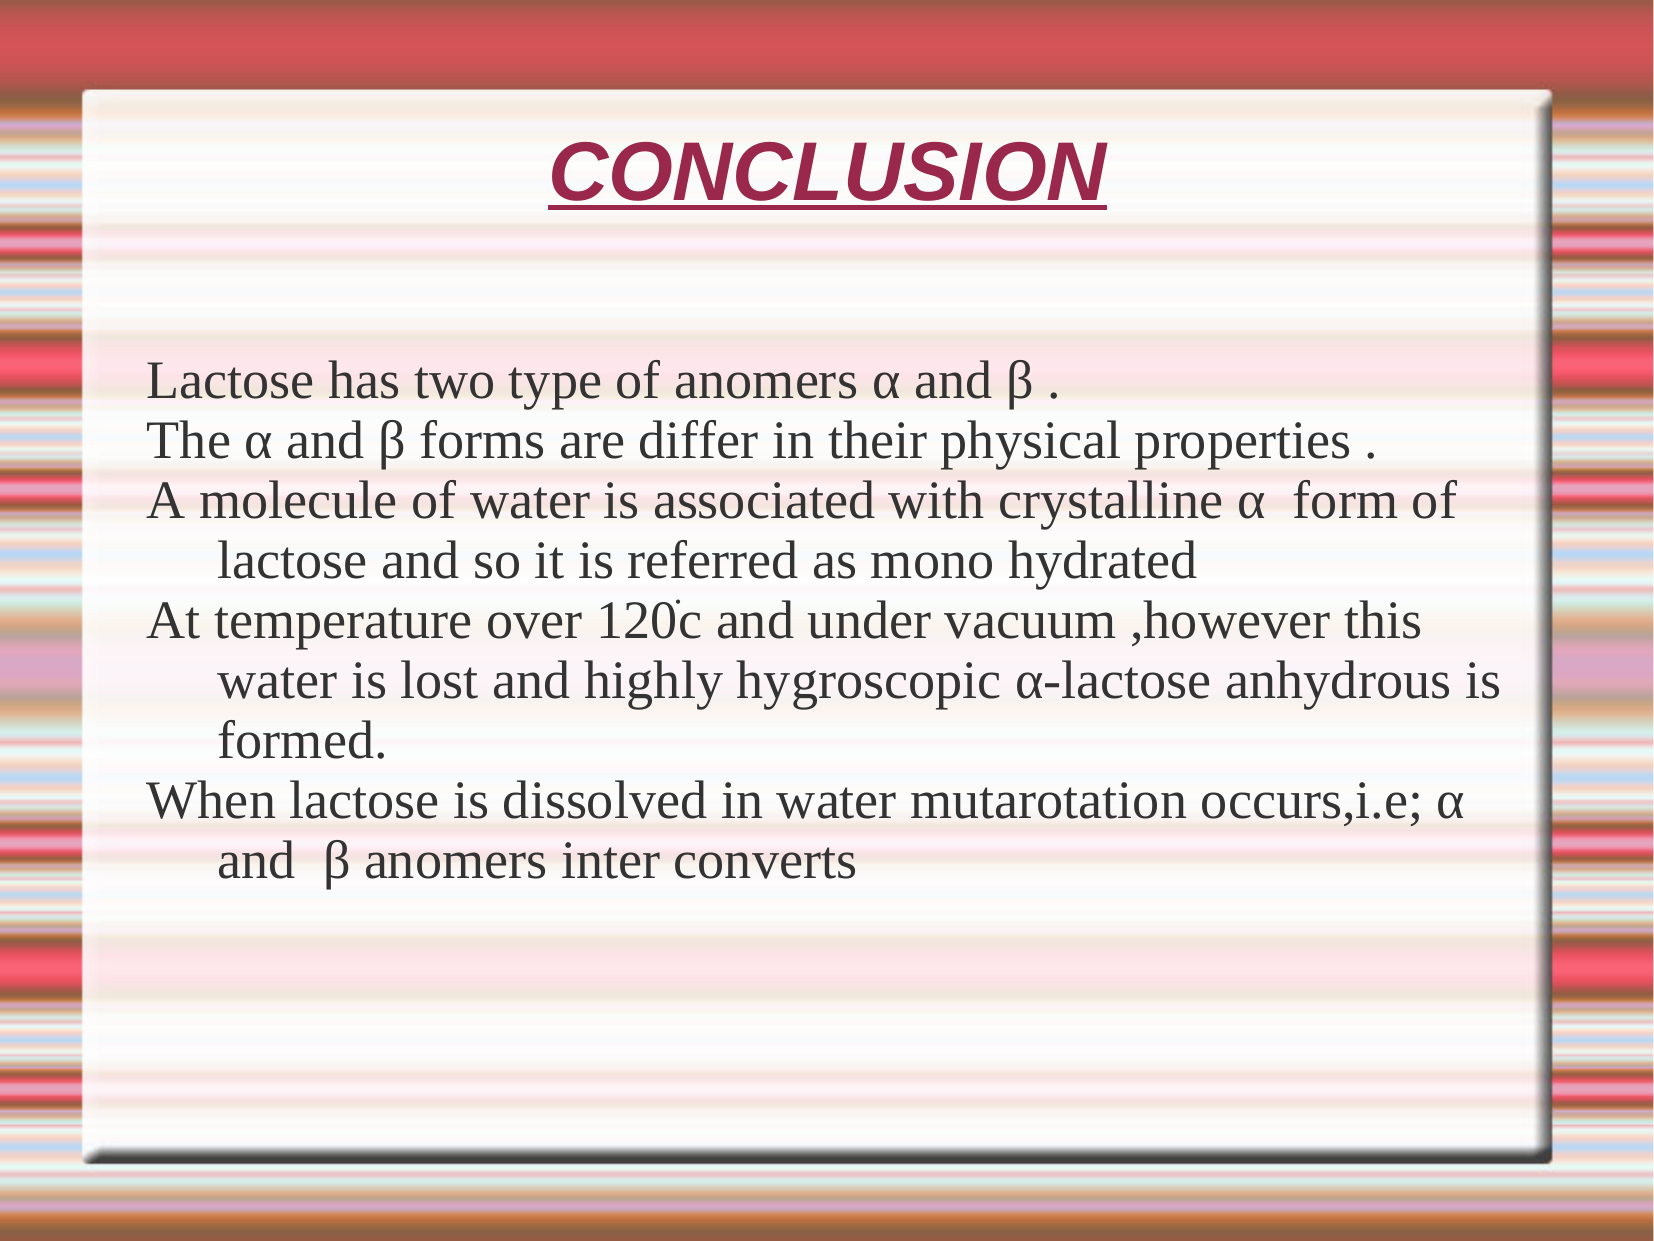

# CONCLUSION
Lactose has two type of anomers α and β .
The α and β forms are differ in their physical properties .
A molecule of water is associated with crystalline α form of lactose and so it is referred as mono hydrated
At temperature over 120ׂ۫c and under vacuum ,however this water is lost and highly hygroscopic α-lactose anhydrous is formed.
When lactose is dissolved in water mutarotation occurs,i.e; α and β anomers inter converts